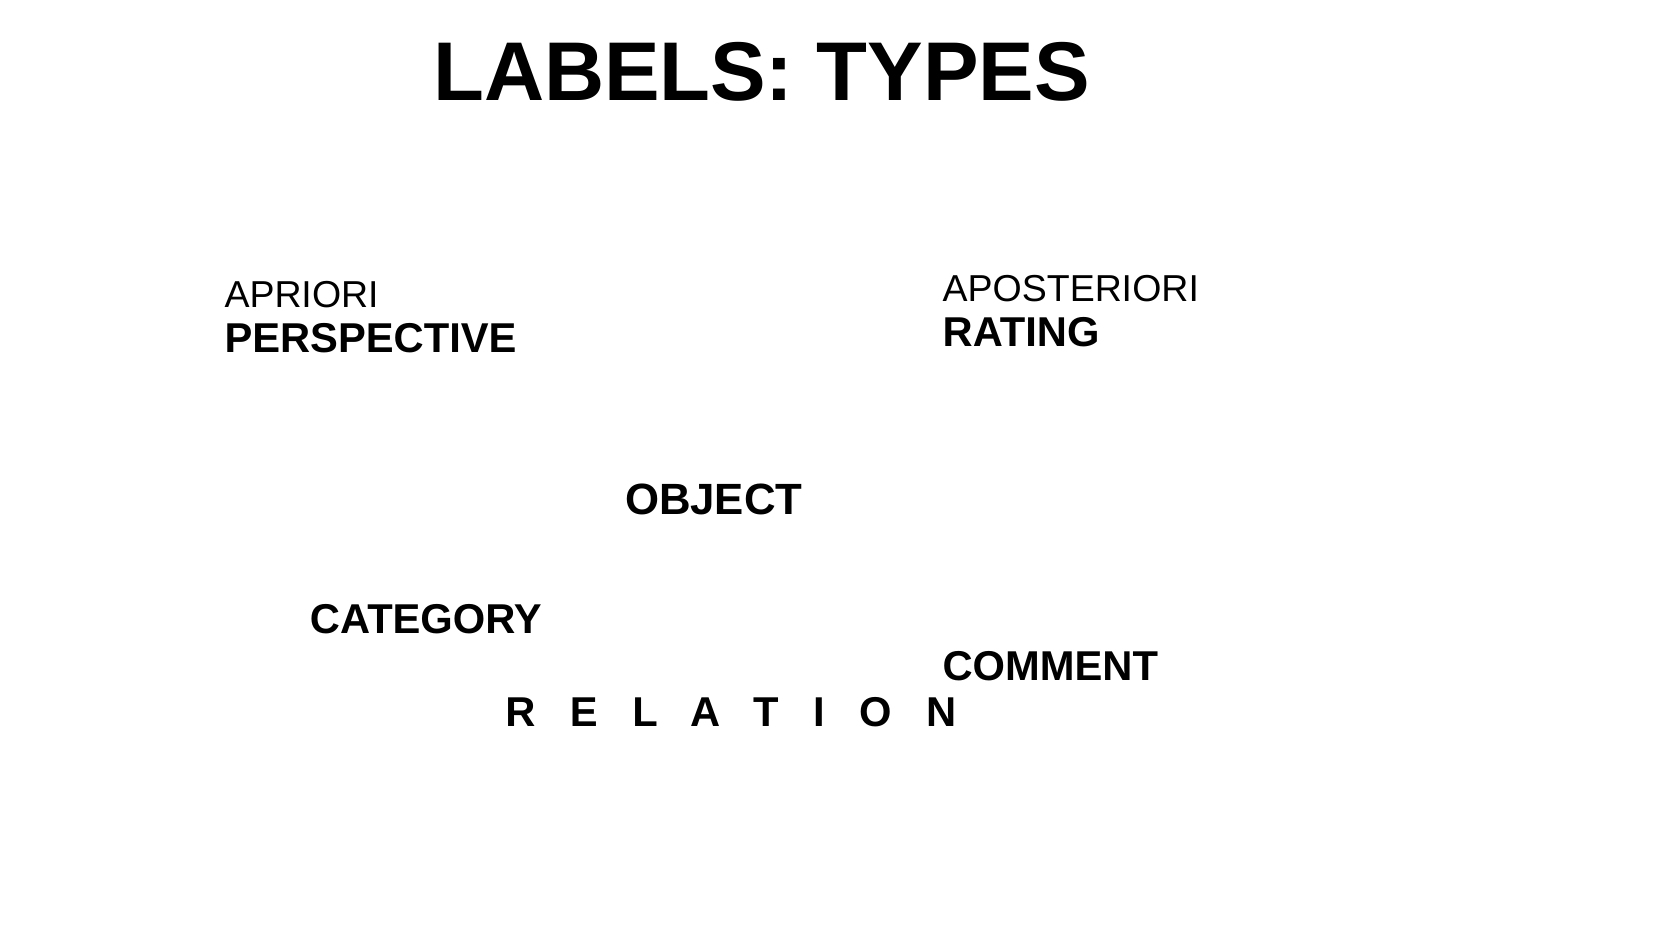

LABELS: TYPES
APOSTERIORI
RATING
APRIORI
PERSPECTIVE
 OBJECT
CATEGORY
 COMMENT
 R E L A T I O N